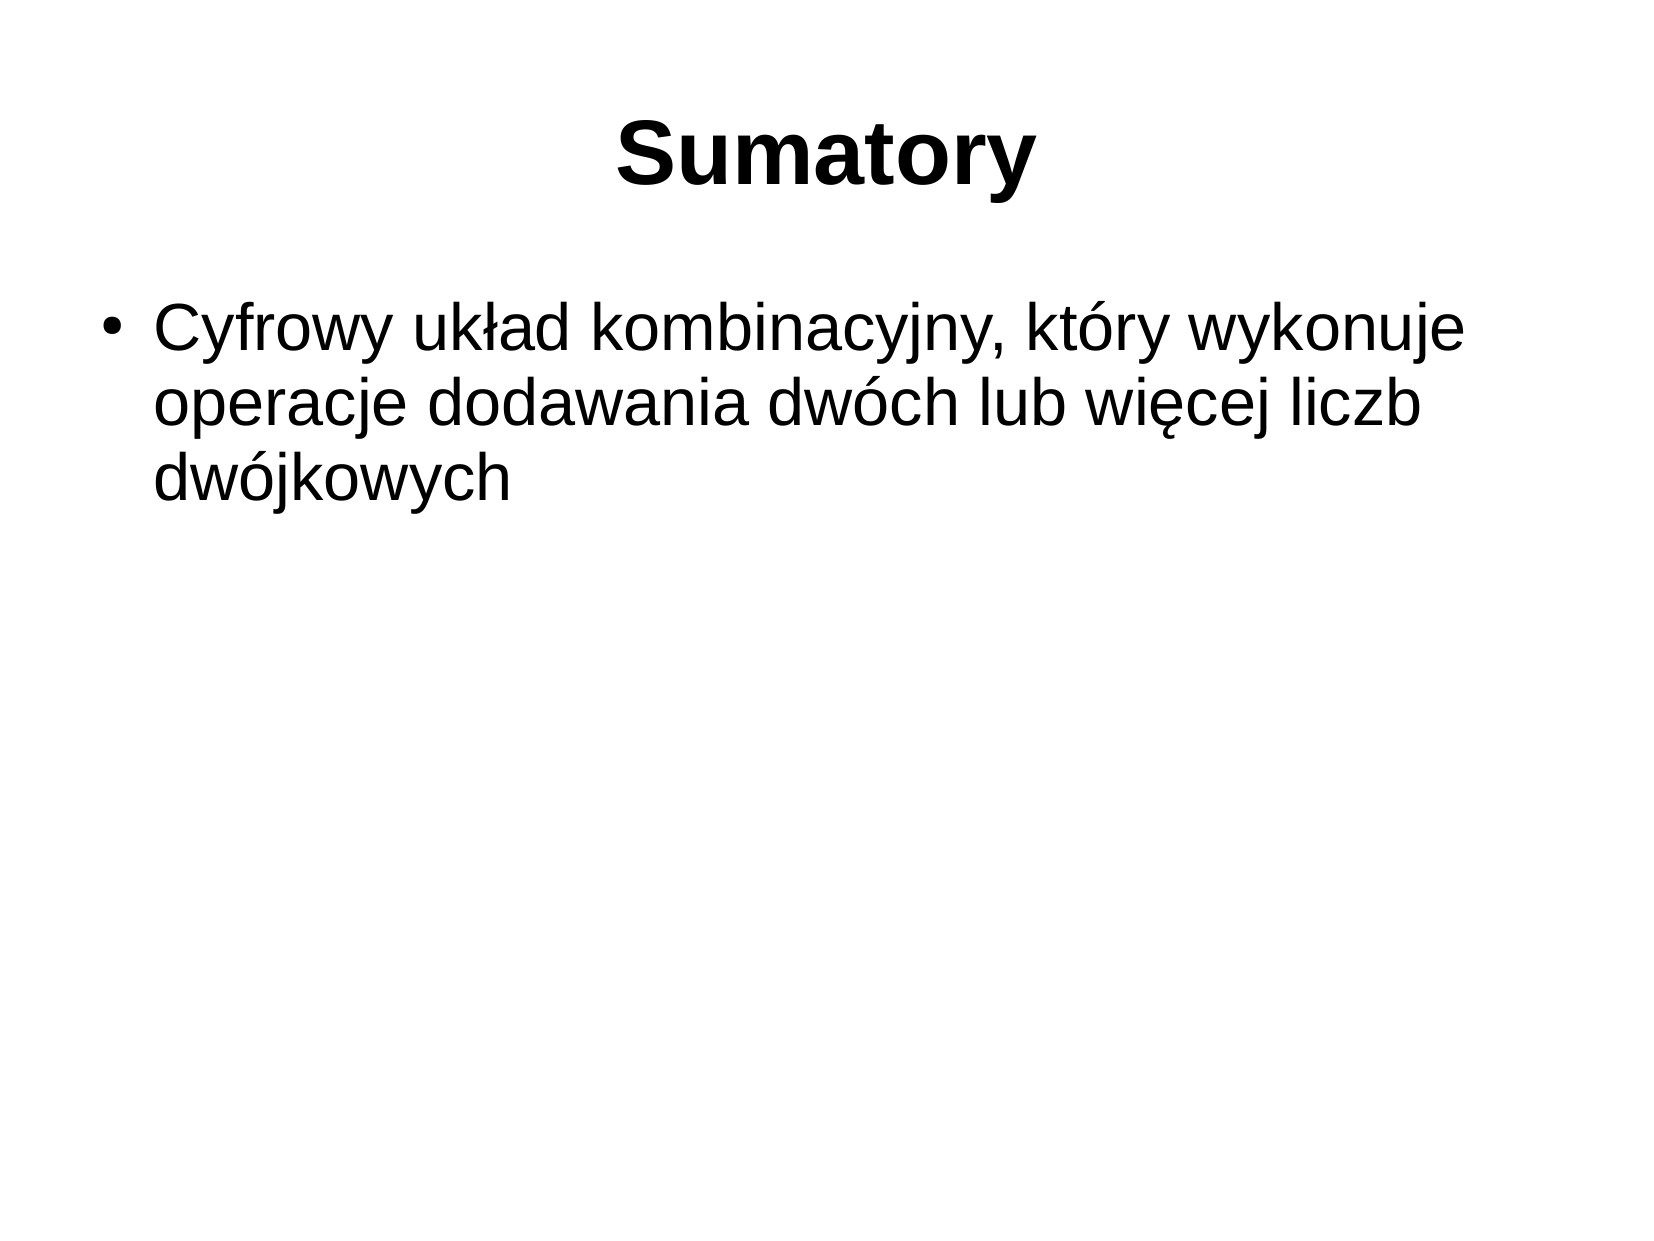

# Sumatory
Cyfrowy układ kombinacyjny, który wykonuje operacje dodawania dwóch lub więcej liczb dwójkowych